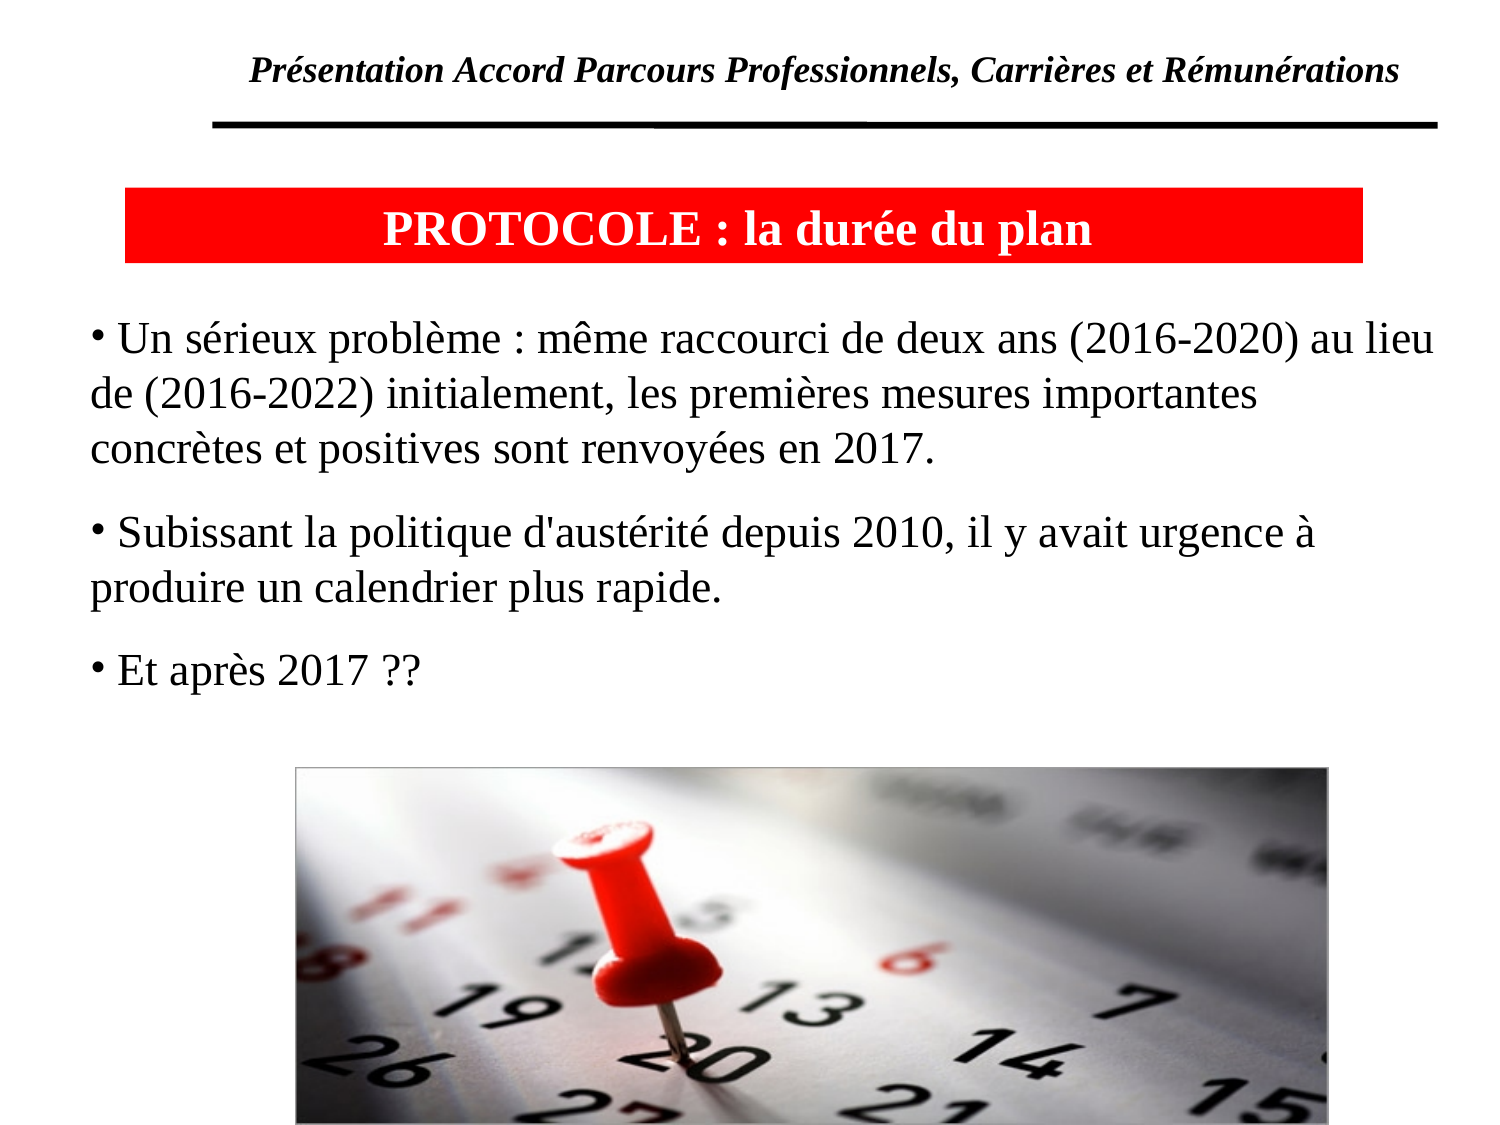

Présentation Accord Parcours Professionnels, Carrières et Rémunérations
PROTOCOLE : la durée du plan
 Un sérieux problème : même raccourci de deux ans (2016-2020) au lieu de (2016-2022) initialement, les premières mesures importantes concrètes et positives sont renvoyées en 2017.
 Subissant la politique d'austérité depuis 2010, il y avait urgence à produire un calendrier plus rapide.
 Et après 2017 ??